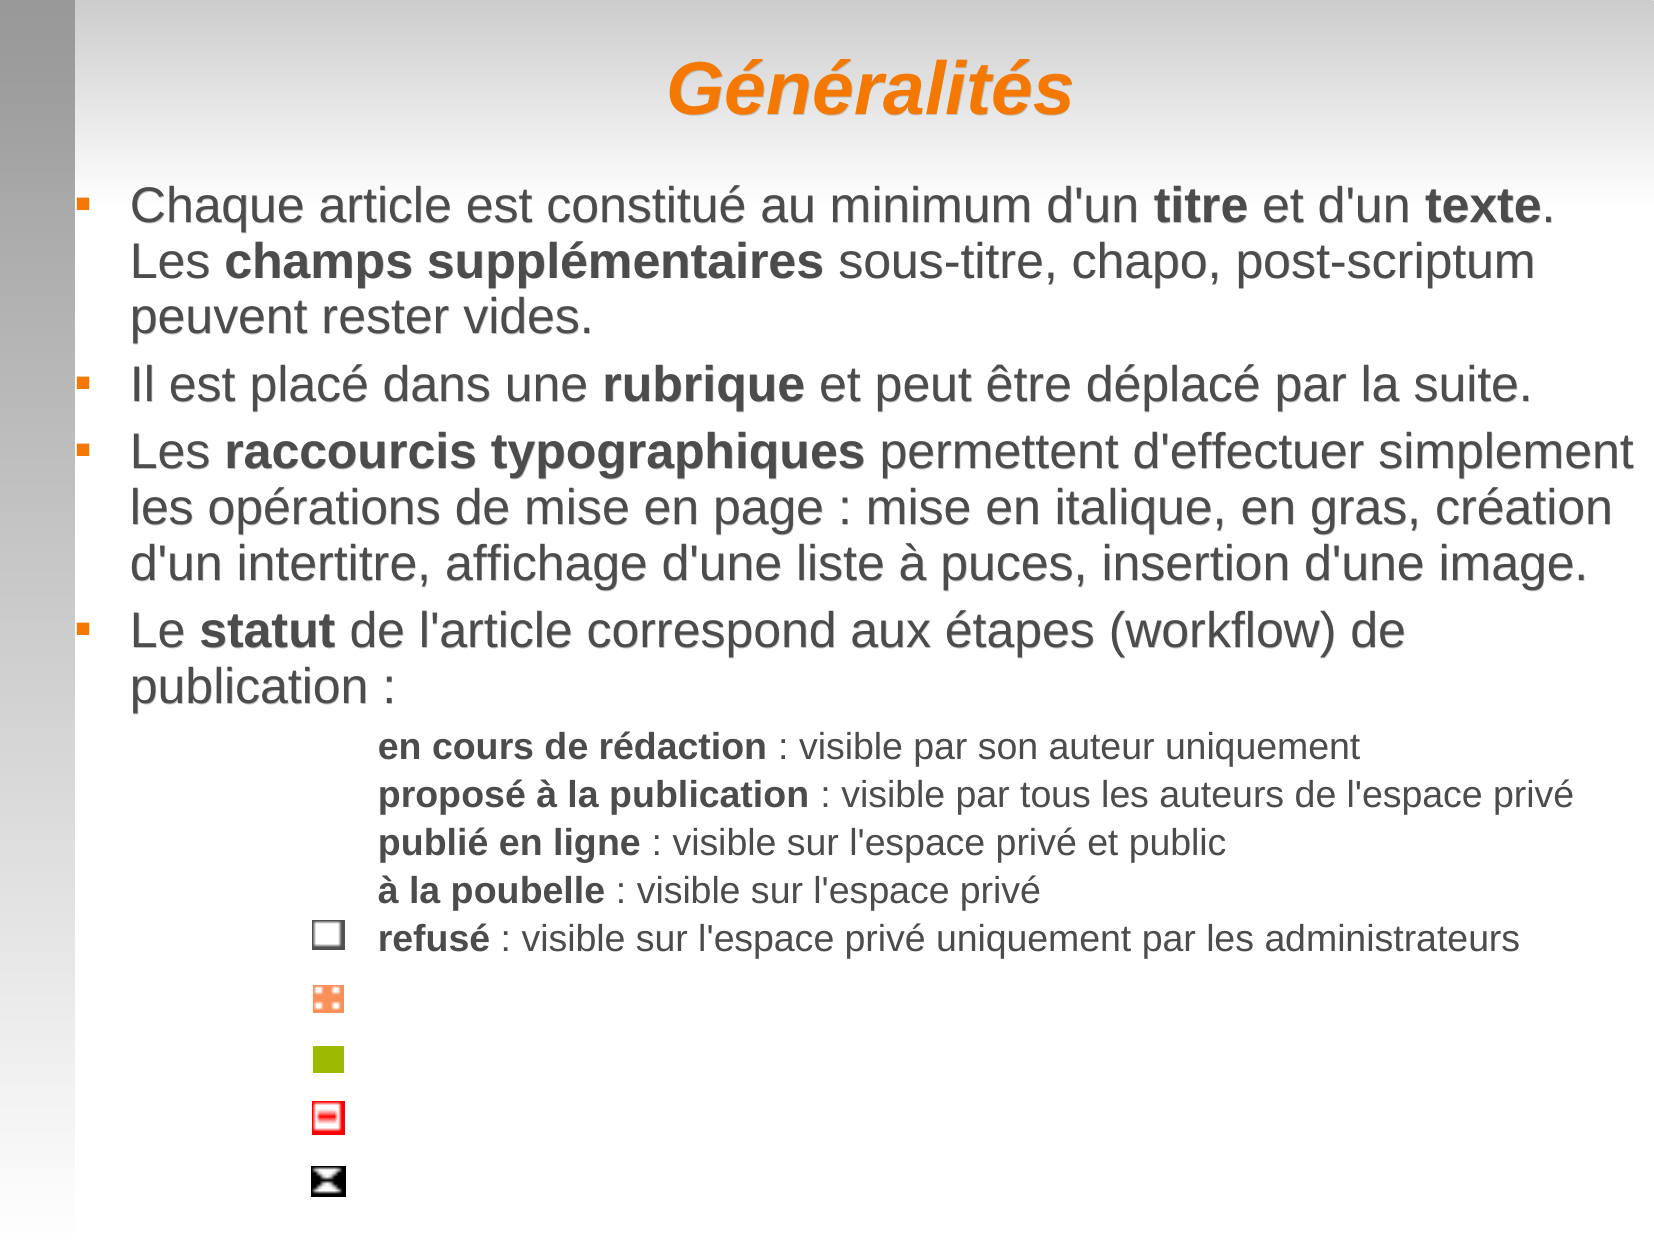

# Généralités
Chaque article est constitué au minimum d'un titre et d'un texte. Les champs supplémentaires sous-titre, chapo, post-scriptum peuvent rester vides.
Il est placé dans une rubrique et peut être déplacé par la suite.
Les raccourcis typographiques permettent d'effectuer simplement les opérations de mise en page : mise en italique, en gras, création d'un intertitre, affichage d'une liste à puces, insertion d'une image.
Le statut de l'article correspond aux étapes (workflow) de publication :
en cours de rédaction : visible par son auteur uniquement
proposé à la publication : visible par tous les auteurs de l'espace privé
publié en ligne : visible sur l'espace privé et public
à la poubelle : visible sur l'espace privé
refusé : visible sur l'espace privé uniquement par les administrateurs